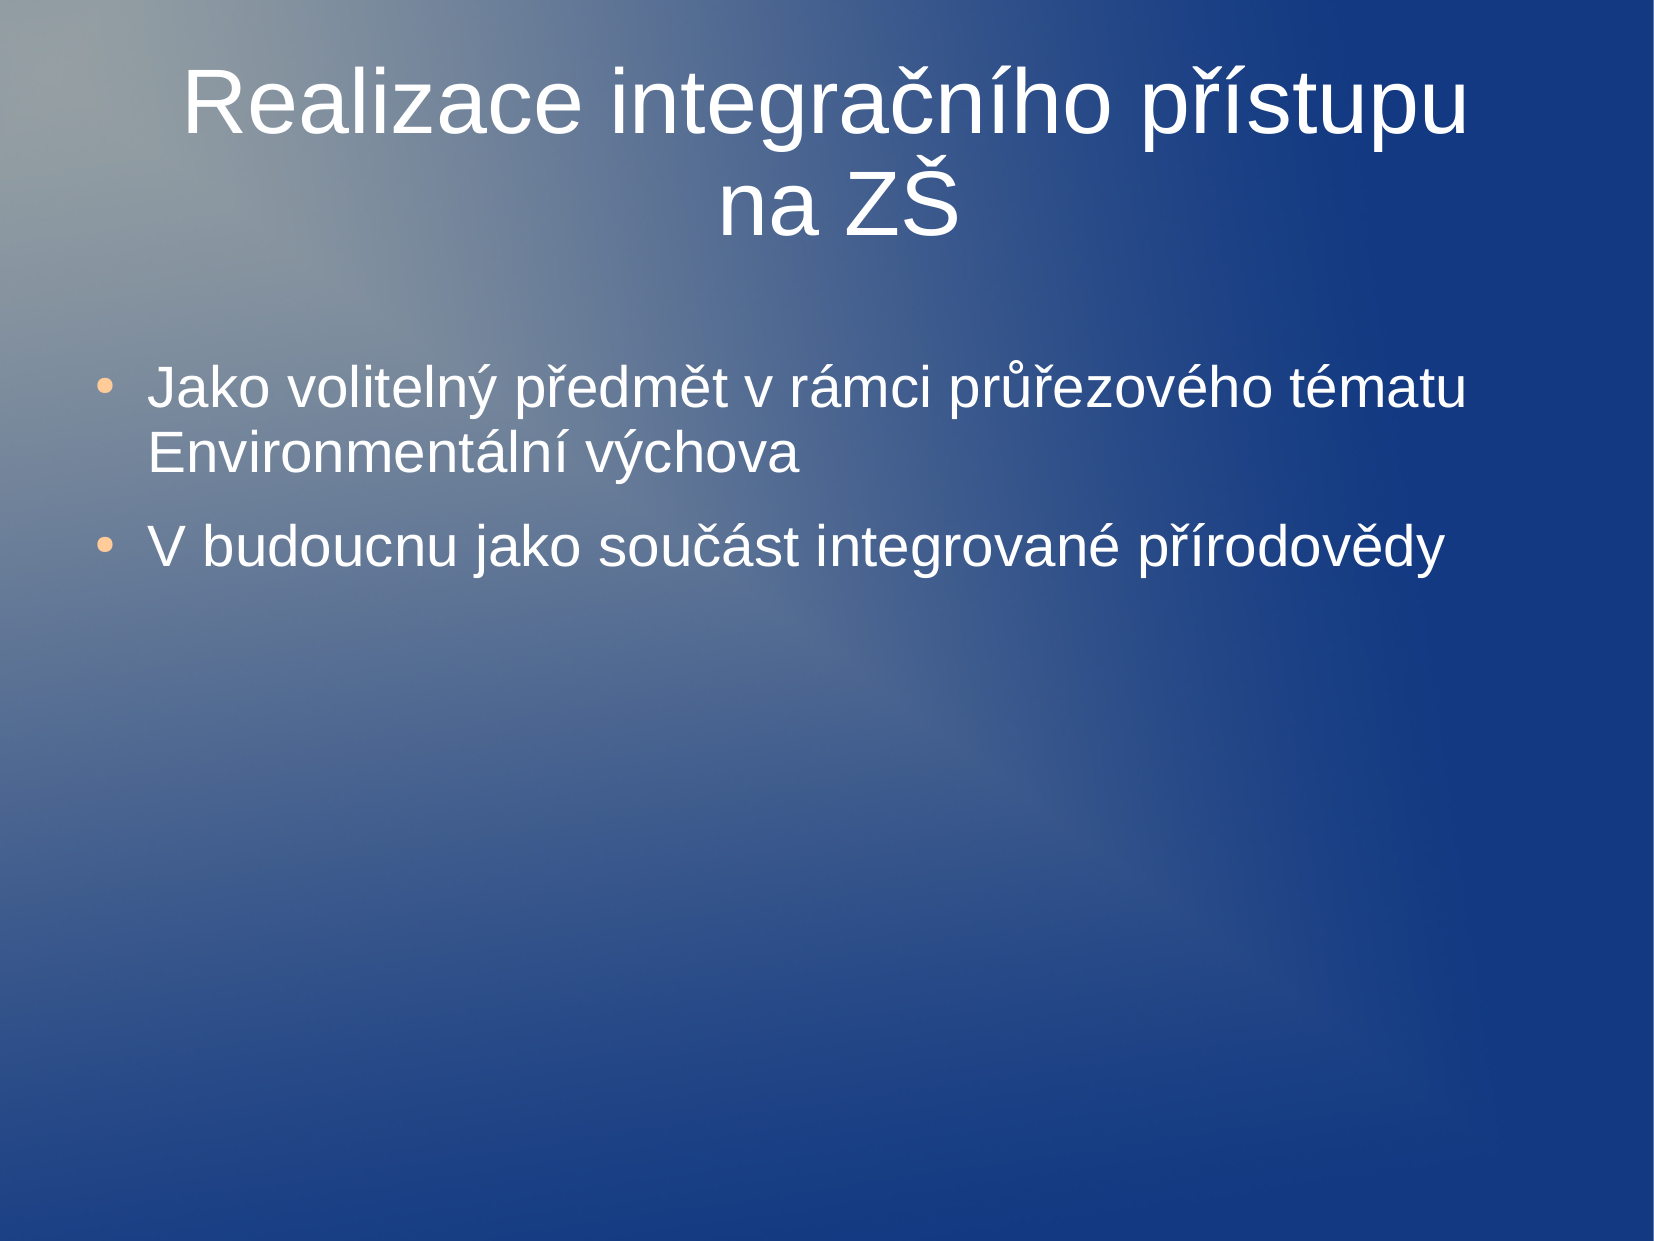

# Realizace integračního přístupu na ZŠ
Jako volitelný předmět v rámci průřezového tématu Environmentální výchova
V budoucnu jako součást integrované přírodovědy